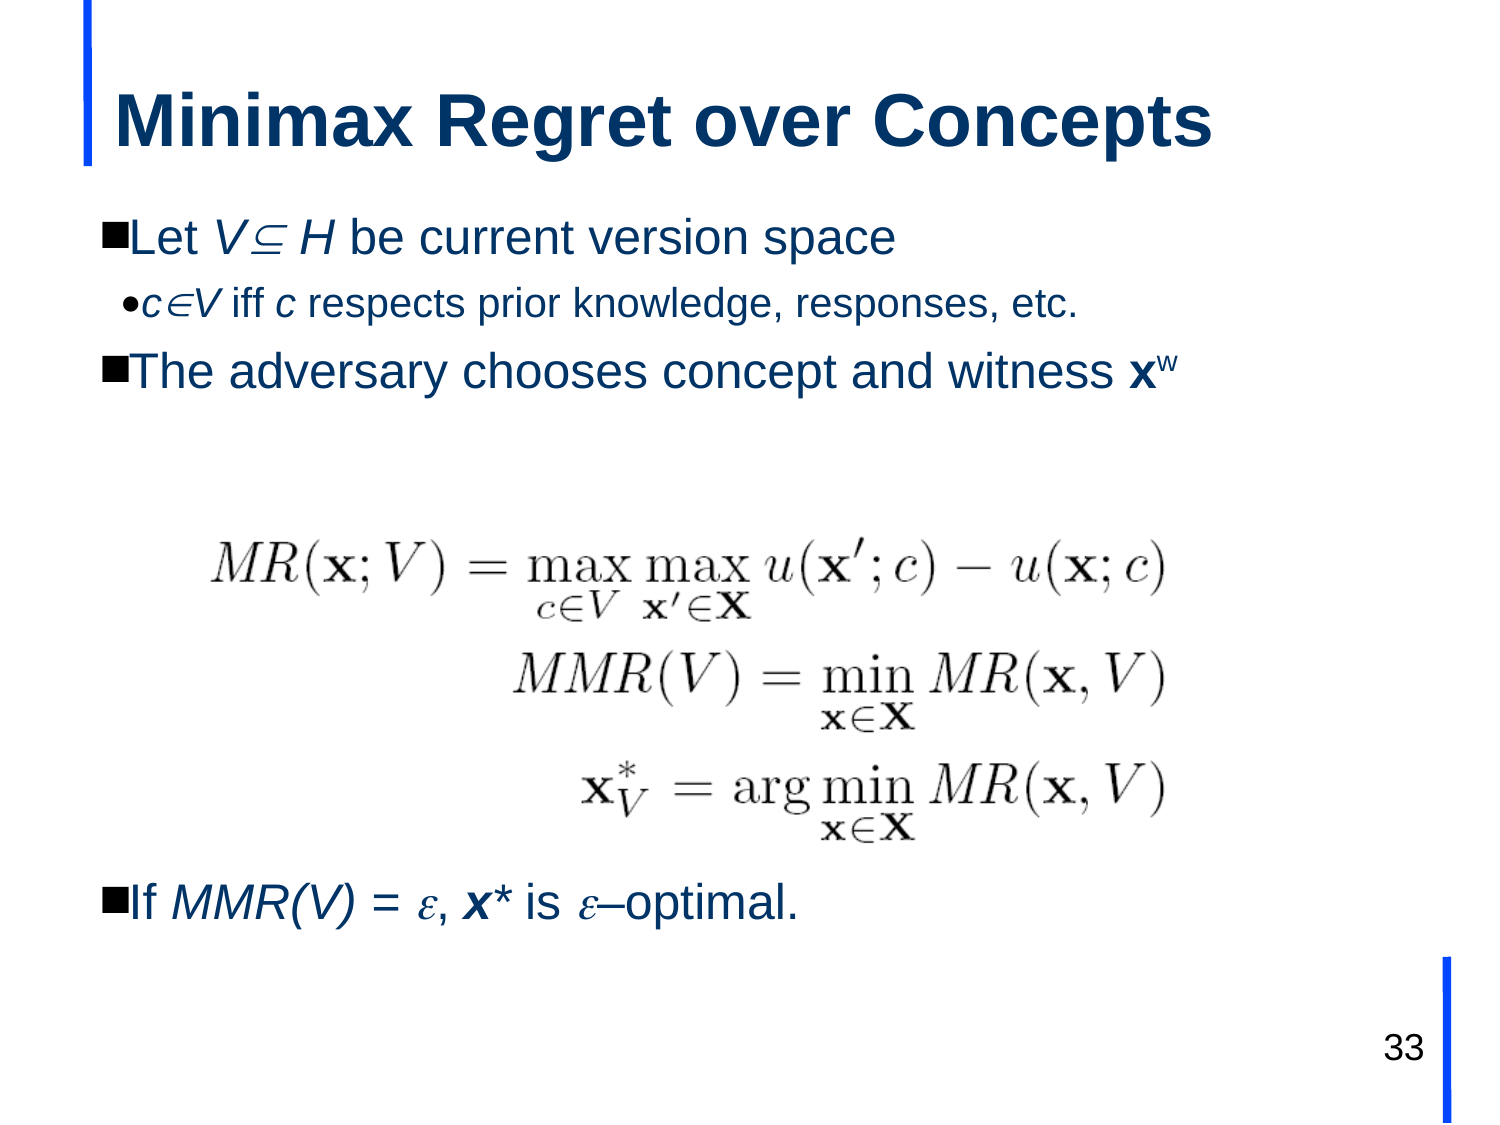

# Minimax Regret over Concepts
Let V H be current version space
cV iff c respects prior knowledge, responses, etc.
The adversary chooses concept and witness xw
If MMR(V) = , x* is –optimal.
33